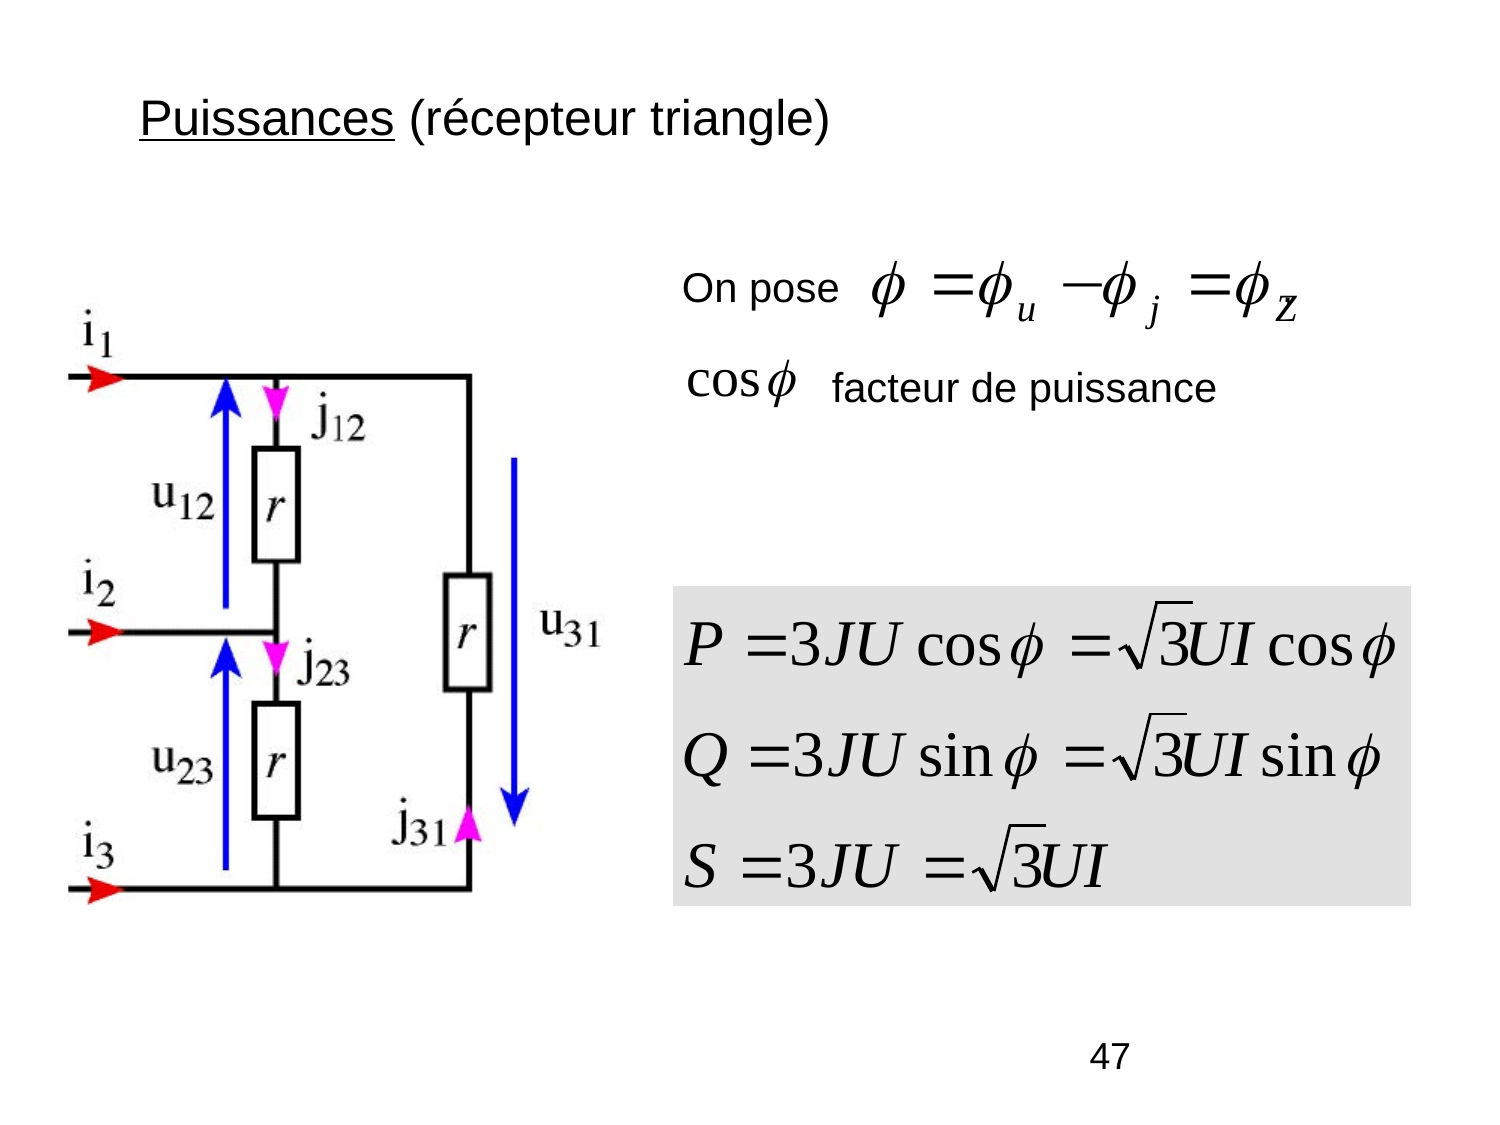

Puissances (récepteur triangle)
On pose			,
	facteur de puissance
47